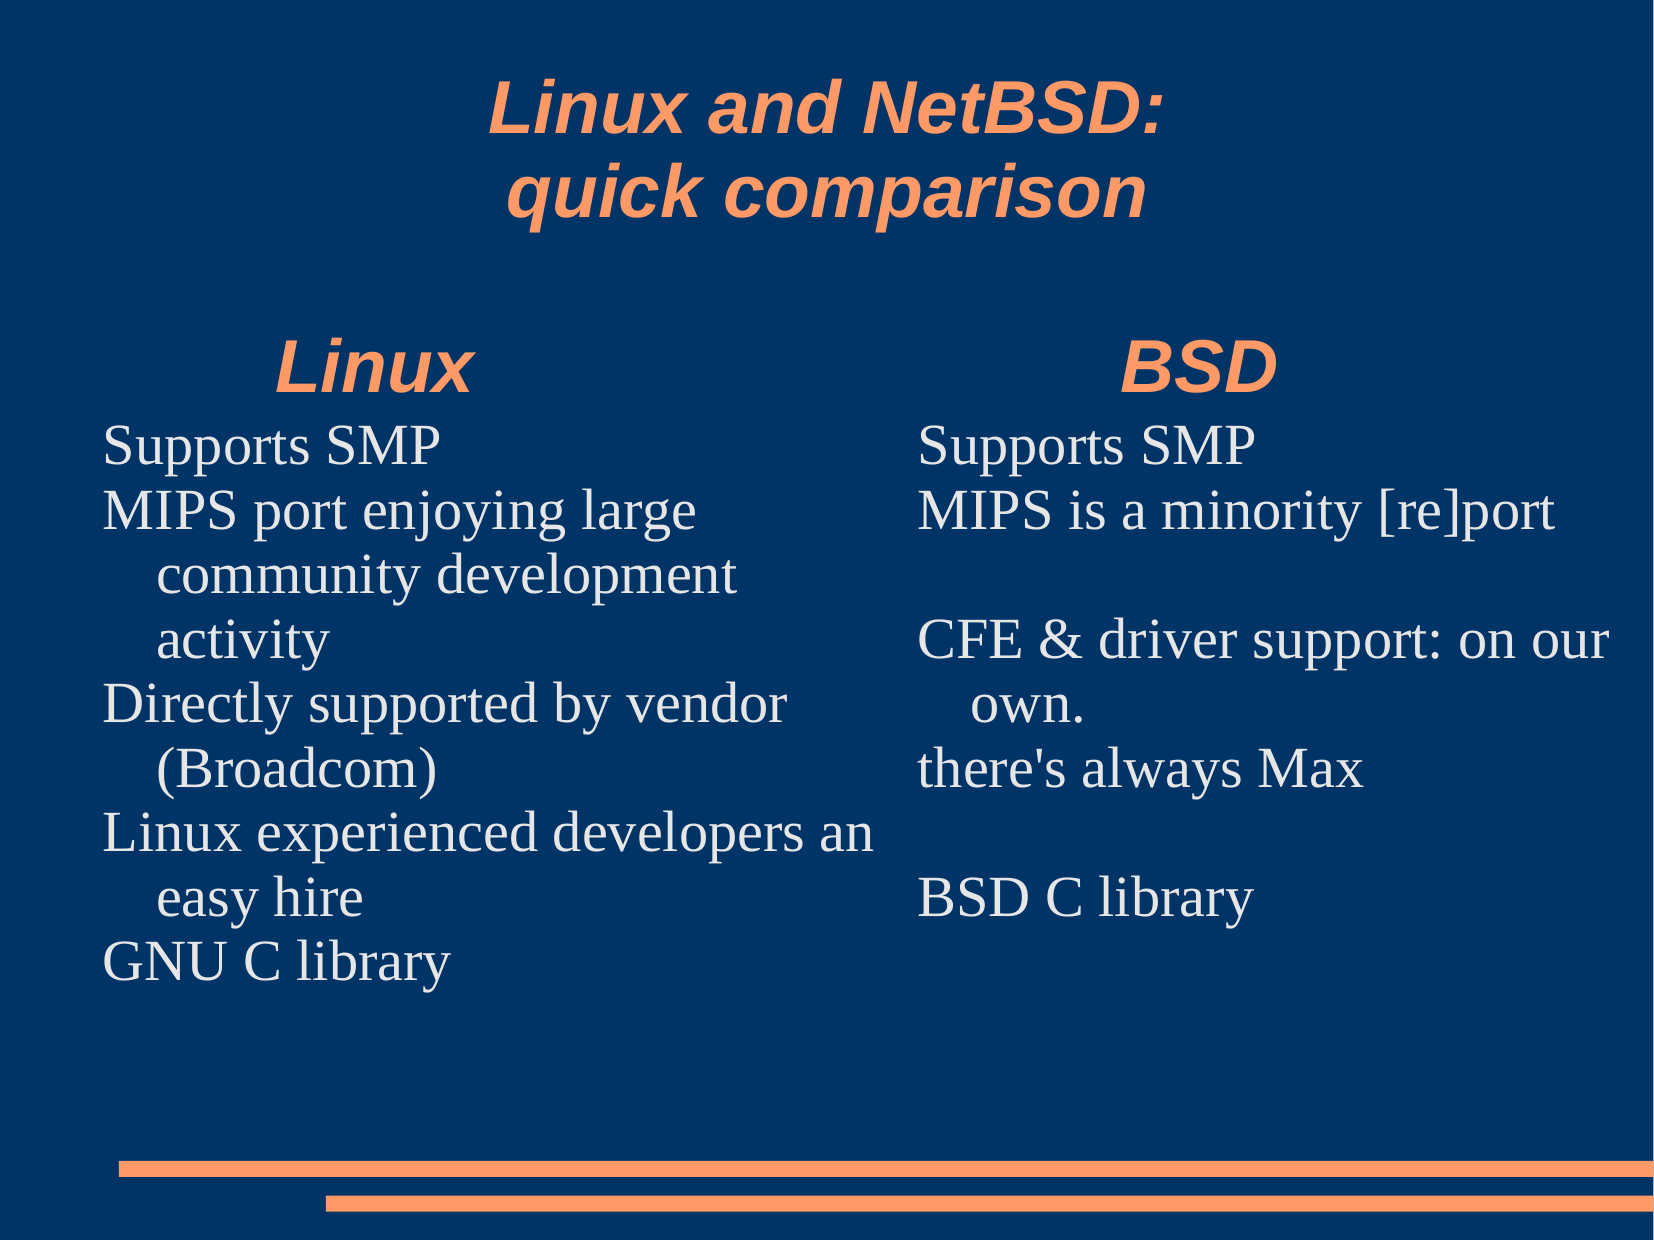

# Linux and NetBSD: quick comparison
Linux
BSD
Supports SMP
MIPS port enjoying large community development activity
Directly supported by vendor (Broadcom)
Linux experienced developers an easy hire
GNU C library
Supports SMP
MIPS is a minority [re]port
CFE & driver support: on our own.
there's always Max
BSD C library